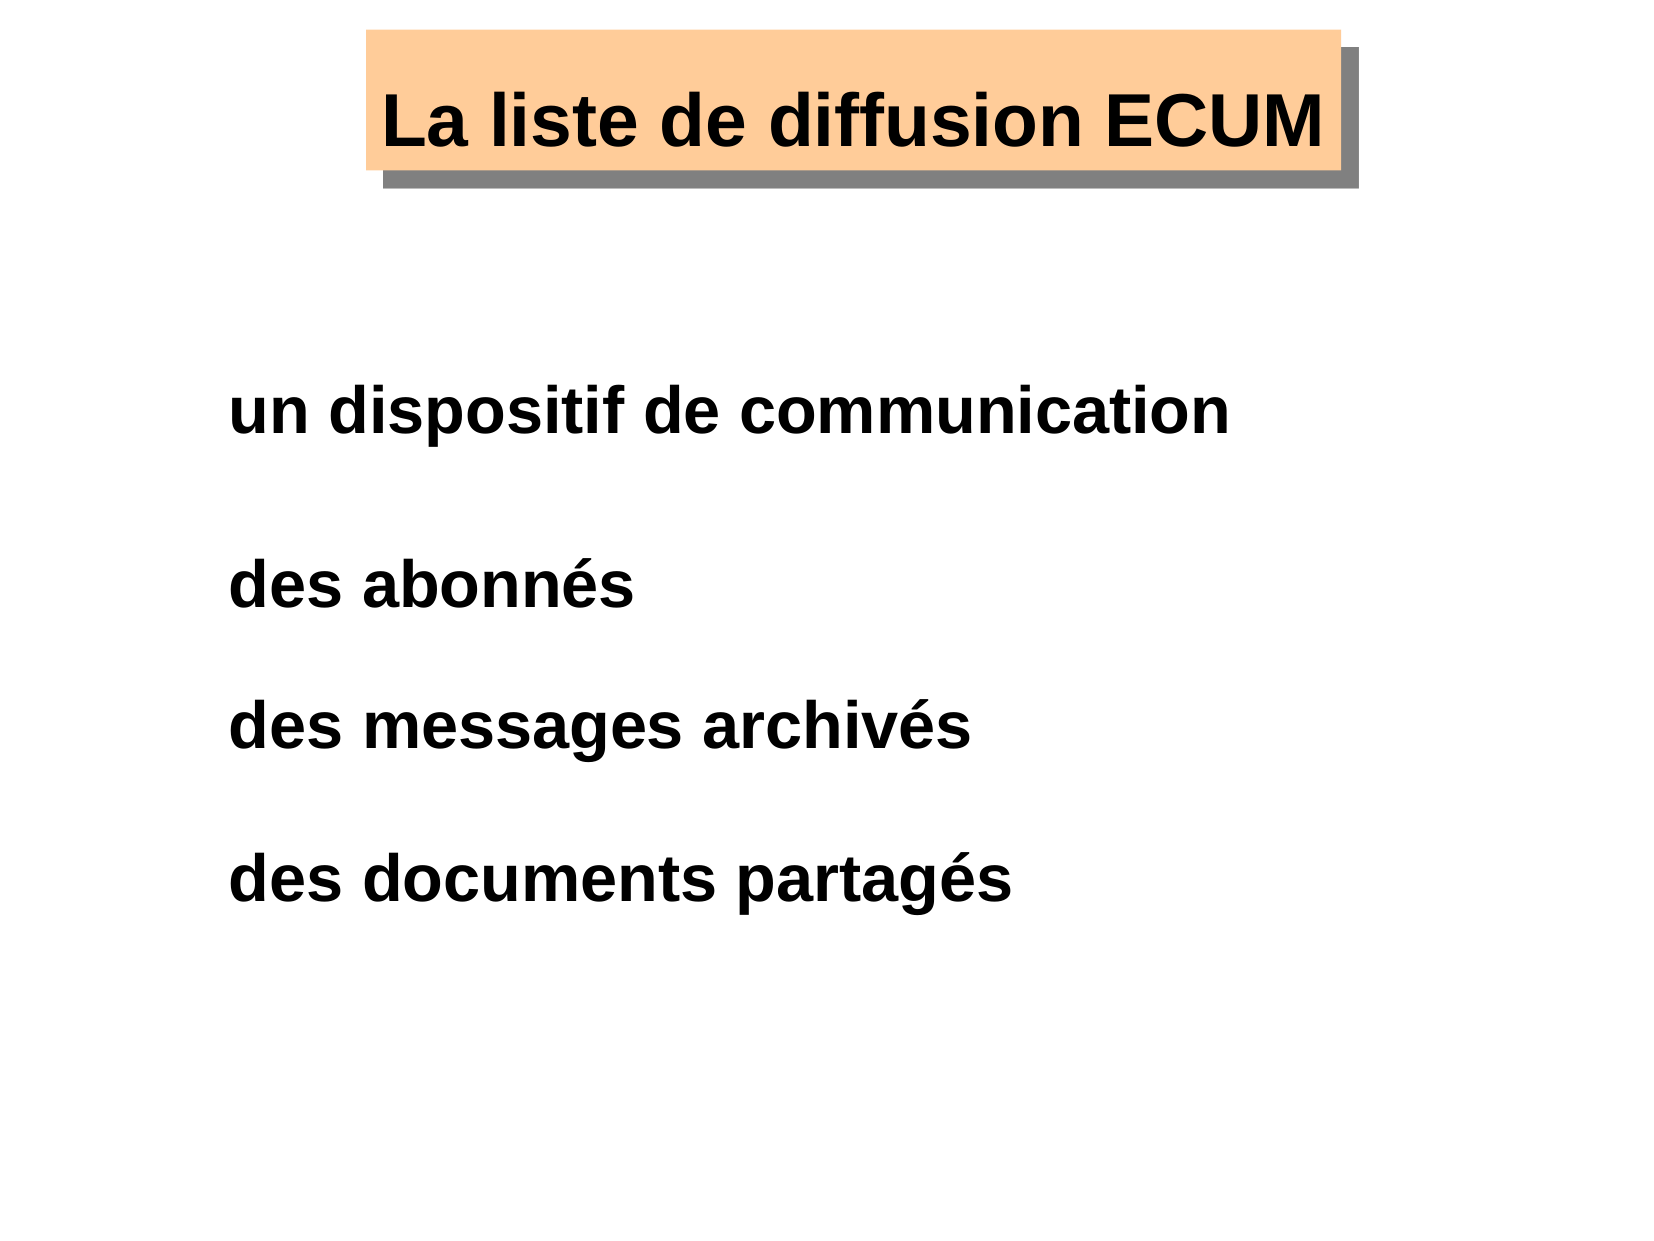

La liste de diffusion ECUM
 un dispositif de communication
 des abonnés
 des messages archivés
 des documents partagés